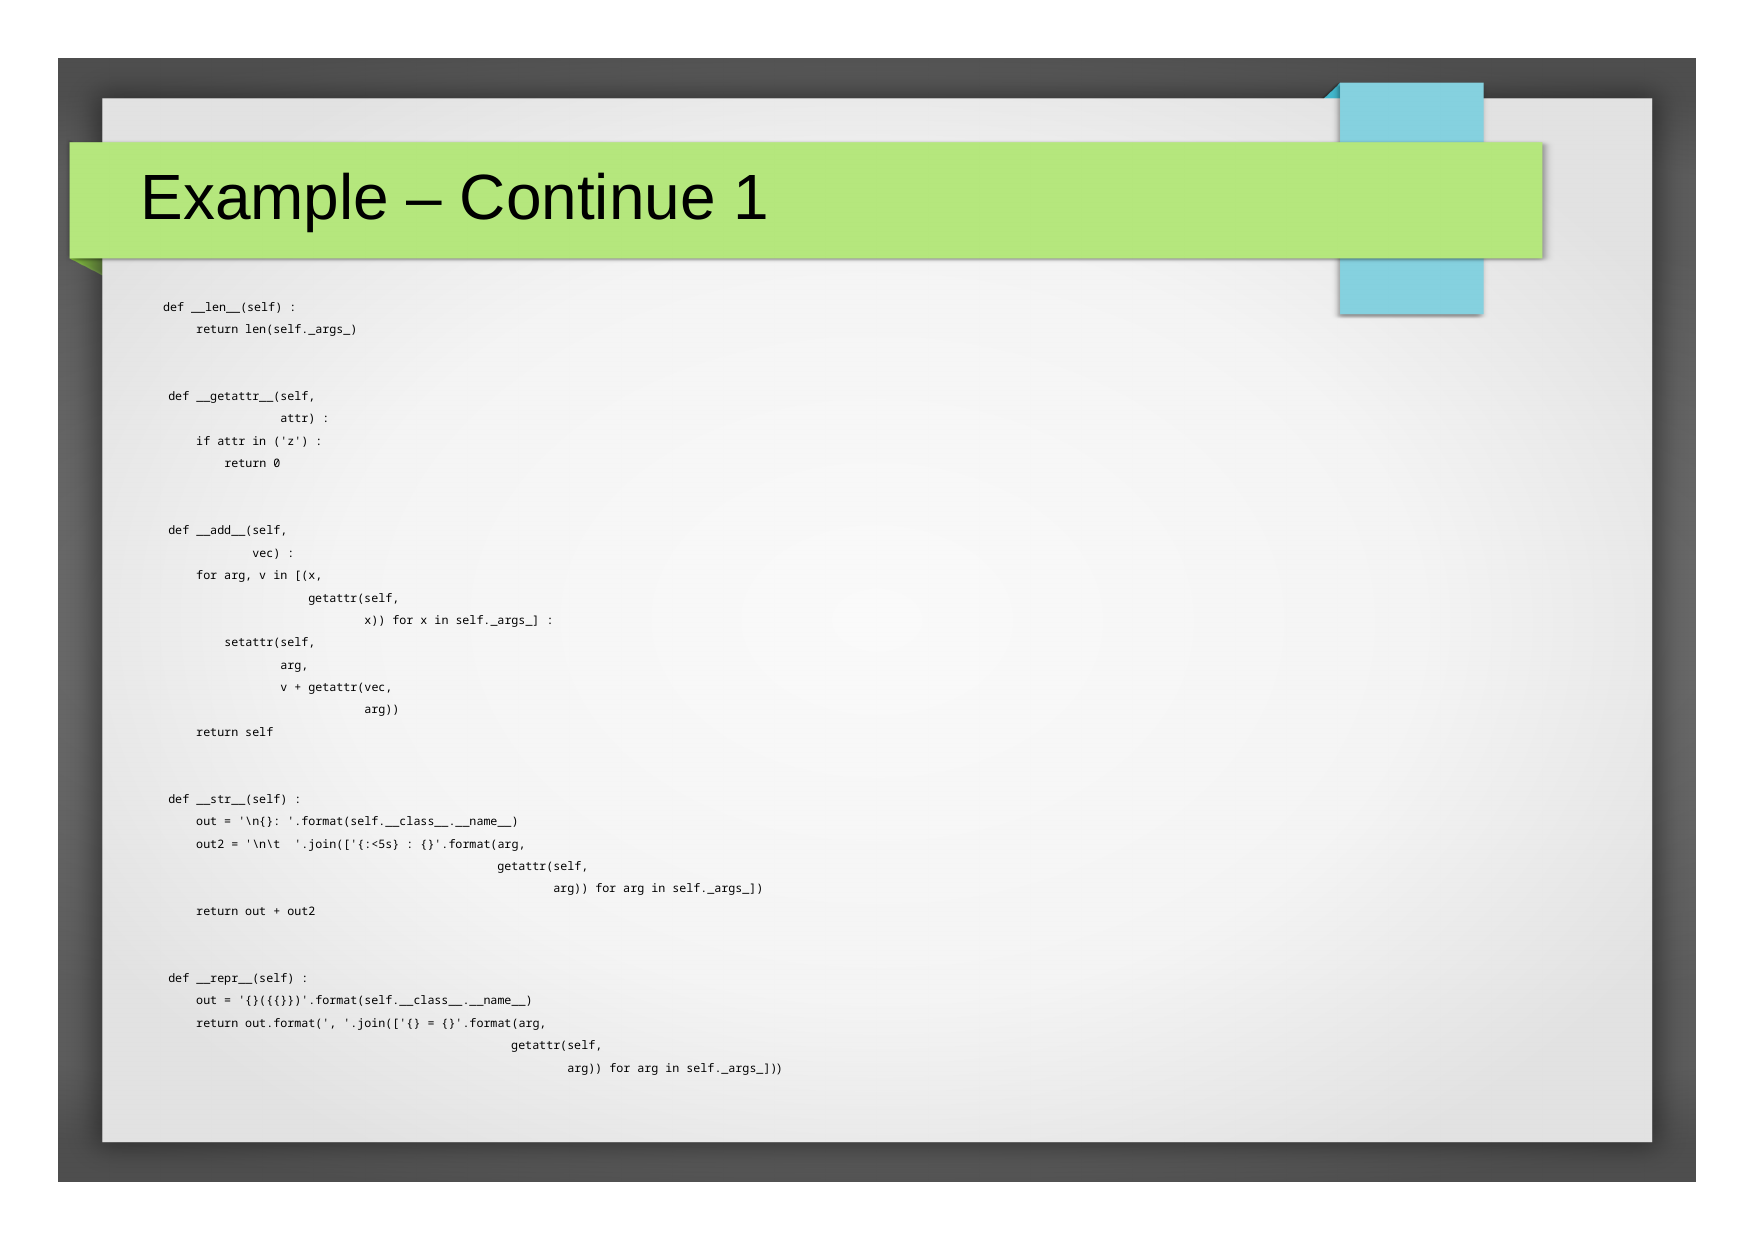

# Example – Continue 1
 def __len__(self) :
 return len(self._args_)
 def __getattr__(self,
 attr) :
 if attr in ('z') :
 return 0
 def __add__(self,
 vec) :
 for arg, v in [(x,
 getattr(self,
 x)) for x in self._args_] :
 setattr(self,
 arg,
 v + getattr(vec,
 arg))
 return self
 def __str__(self) :
 out = '\n{}: '.format(self.__class__.__name__)
 out2 = '\n\t '.join(['{:<5s} : {}'.format(arg,
 getattr(self,
 arg)) for arg in self._args_])
 return out + out2
 def __repr__(self) :
 out = '{}({{}})'.format(self.__class__.__name__)
 return out.format(', '.join(['{} = {}'.format(arg,
 getattr(self,
 arg)) for arg in self._args_]))